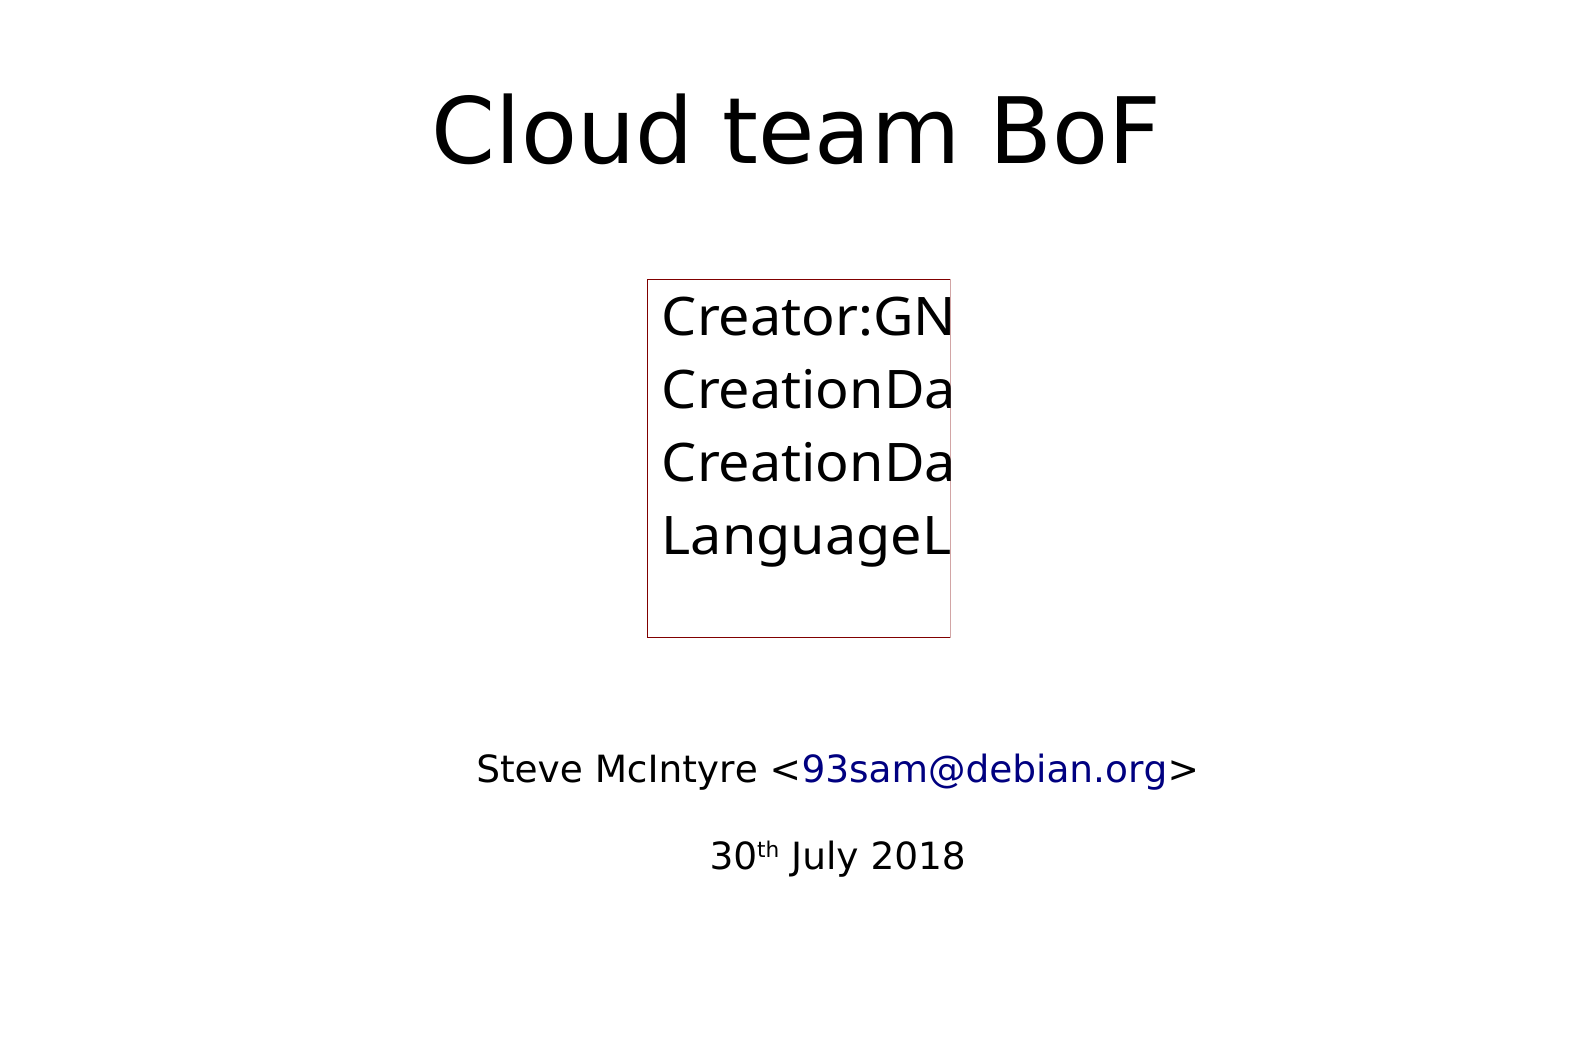

# Cloud team BoF
Steve McIntyre <93sam@debian.org>
30th July 2018
1